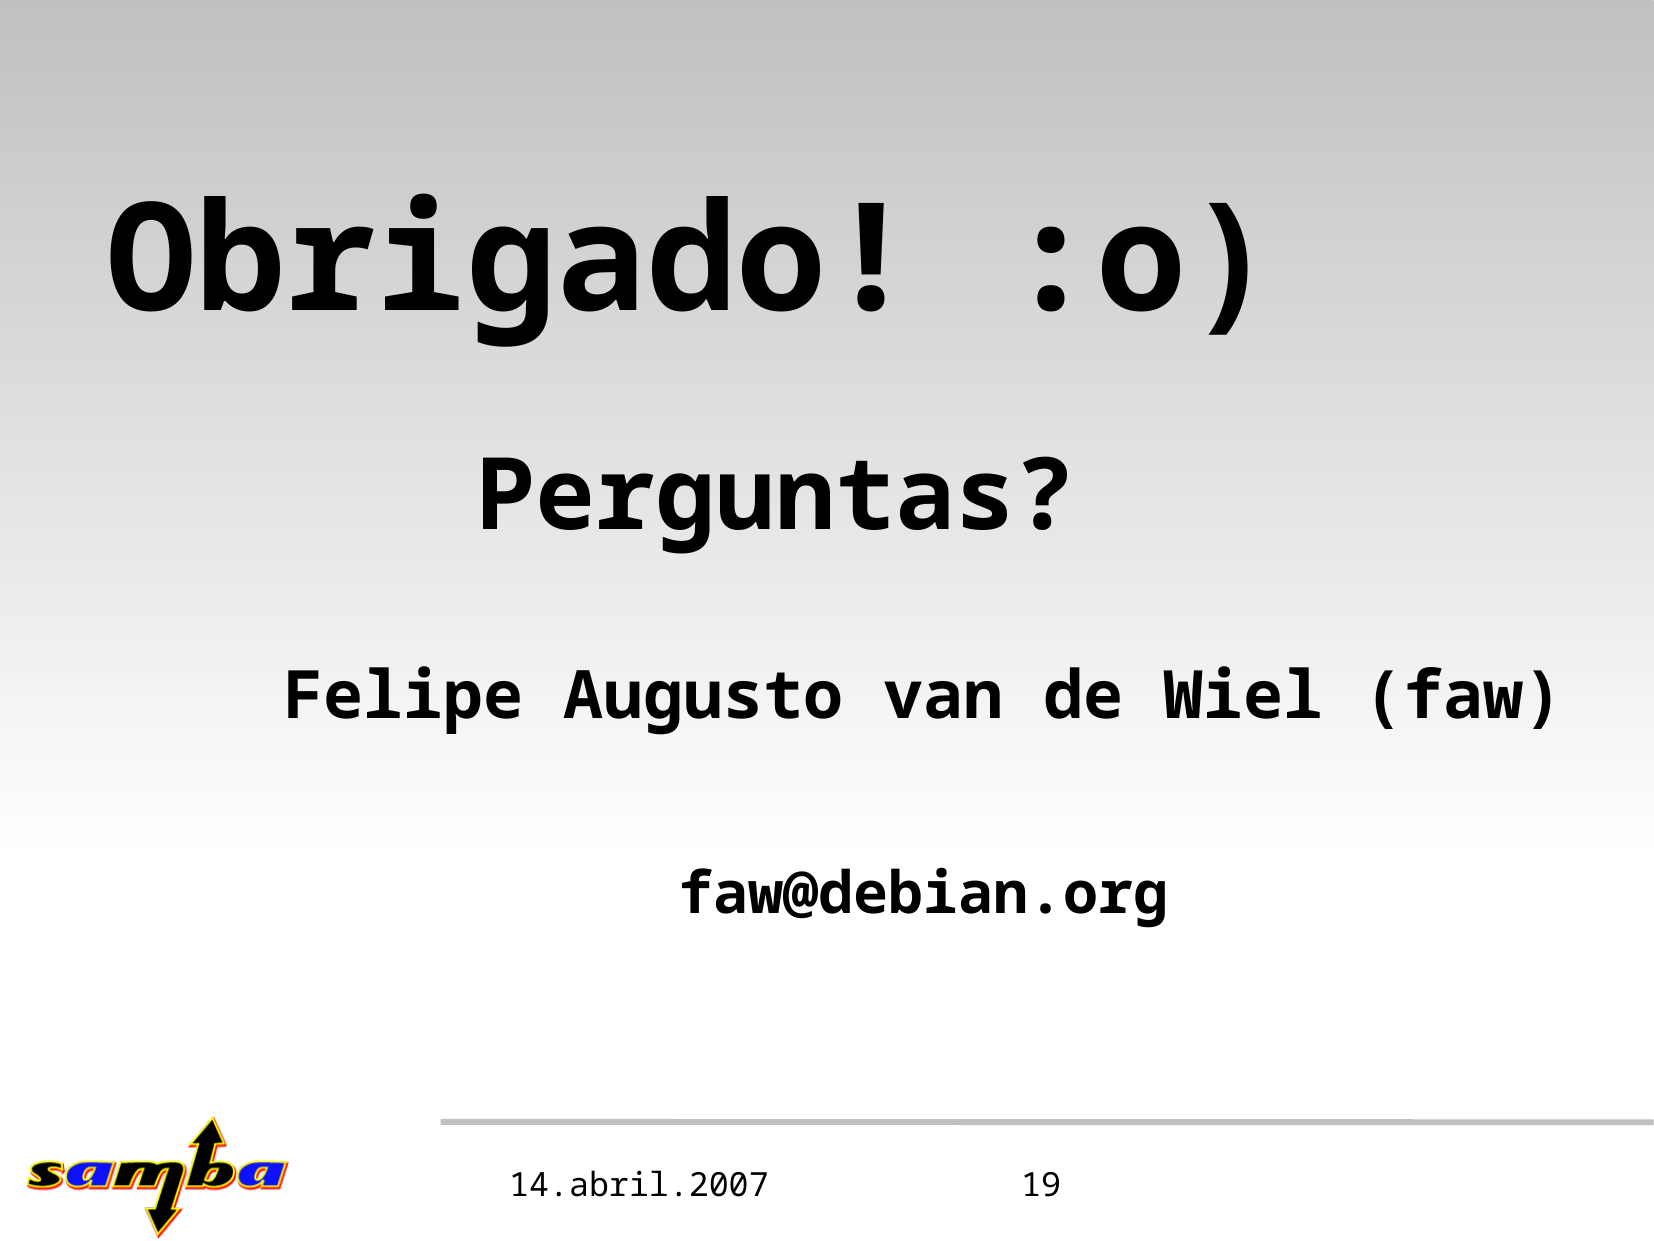

Obrigado! :o)
					Perguntas?
Felipe Augusto van de Wiel (faw)
faw@debian.org